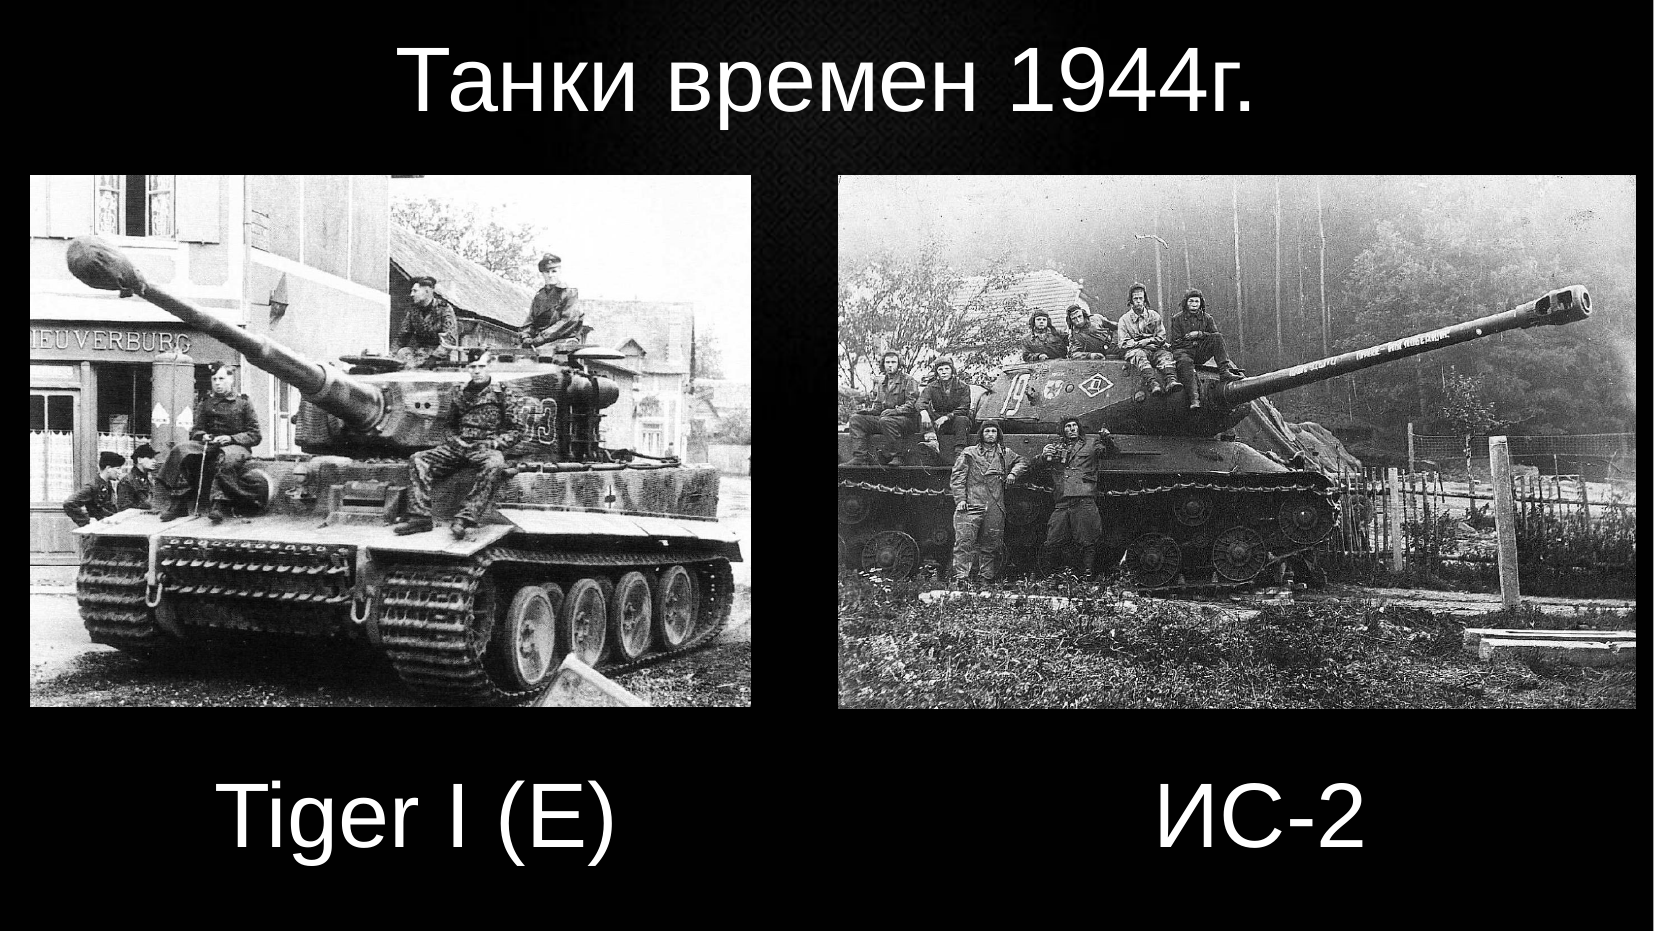

# Танки времен 1944г.
Tigеr I (Е)
ИС-2